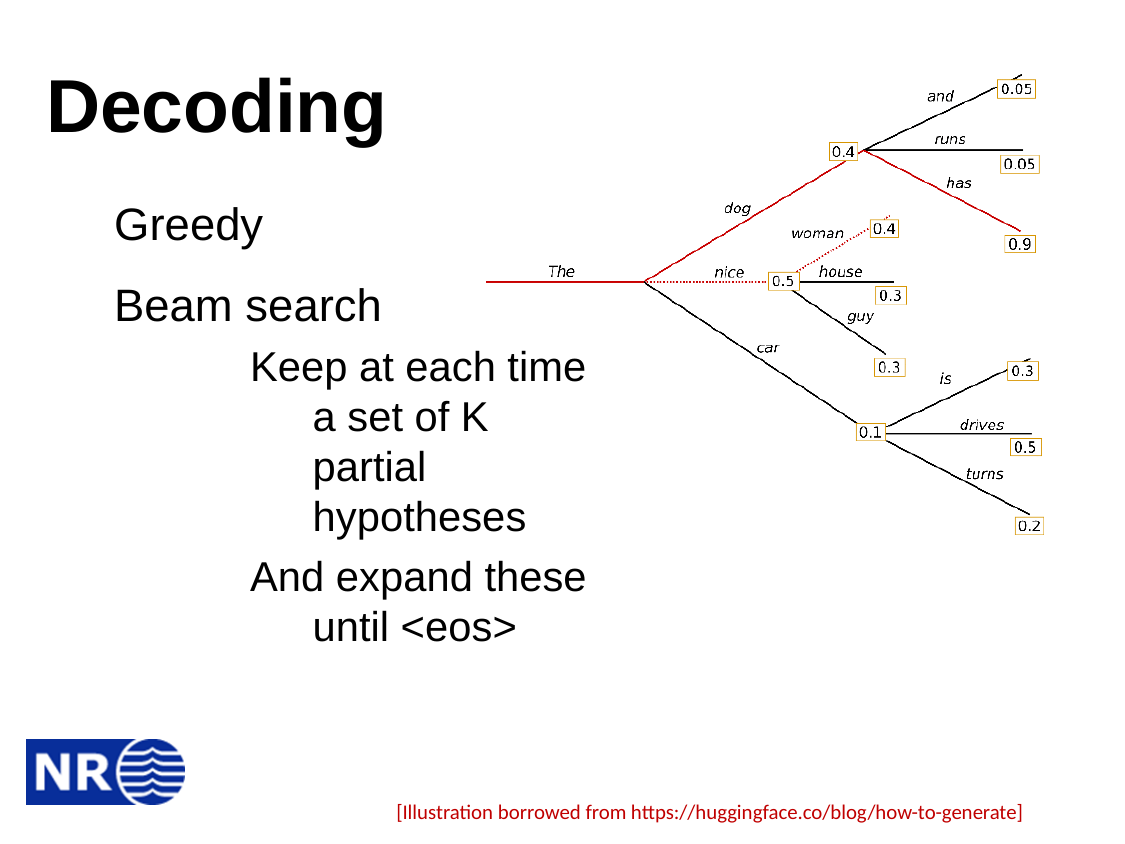

# Decoding
Greedy
Beam search
Keep at each time a set of K partial hypotheses
And expand these until <eos>
[Illustration borrowed from https://huggingface.co/blog/how-to-generate]